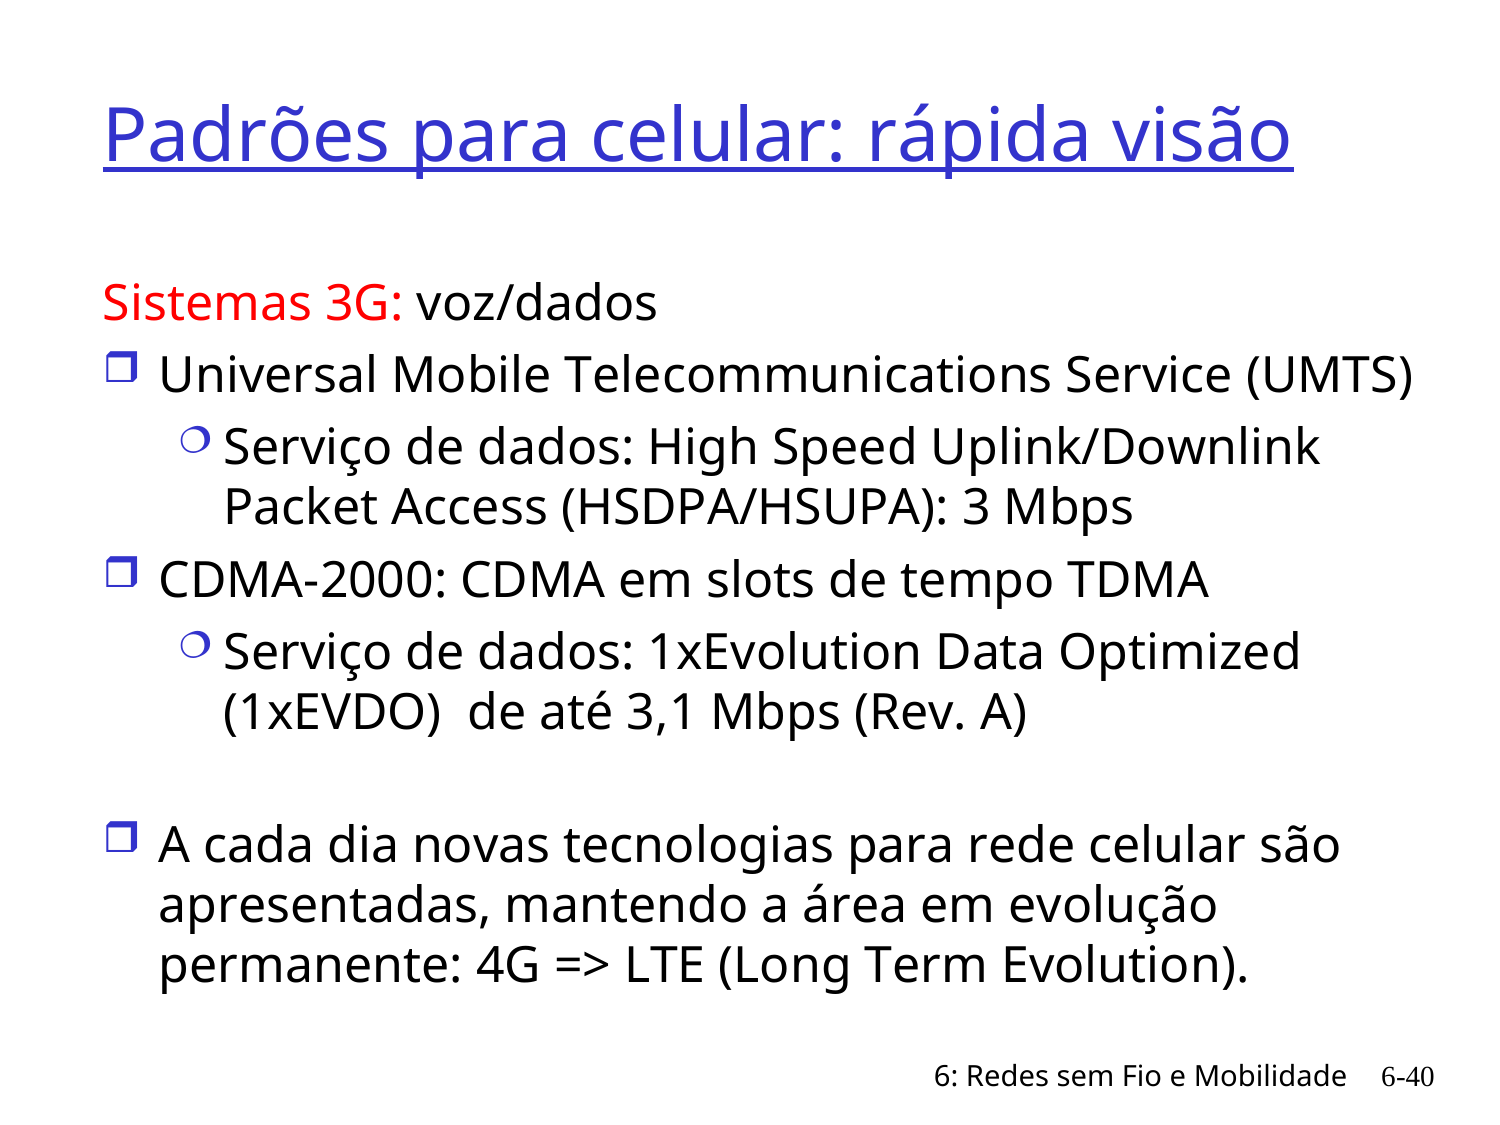

Padrões para celular: rápida visão
Sistemas 3G: voz/dados
Universal Mobile Telecommunications Service (UMTS)
Serviço de dados: High Speed Uplink/Downlink Packet Access (HSDPA/HSUPA): 3 Mbps
CDMA-2000: CDMA em slots de tempo TDMA
Serviço de dados: 1xEvolution Data Optimized (1xEVDO) de até 3,1 Mbps (Rev. A)
A cada dia novas tecnologias para rede celular são apresentadas, mantendo a área em evolução permanente: 4G => LTE (Long Term Evolution).
6: Redes sem Fio e Mobilidade